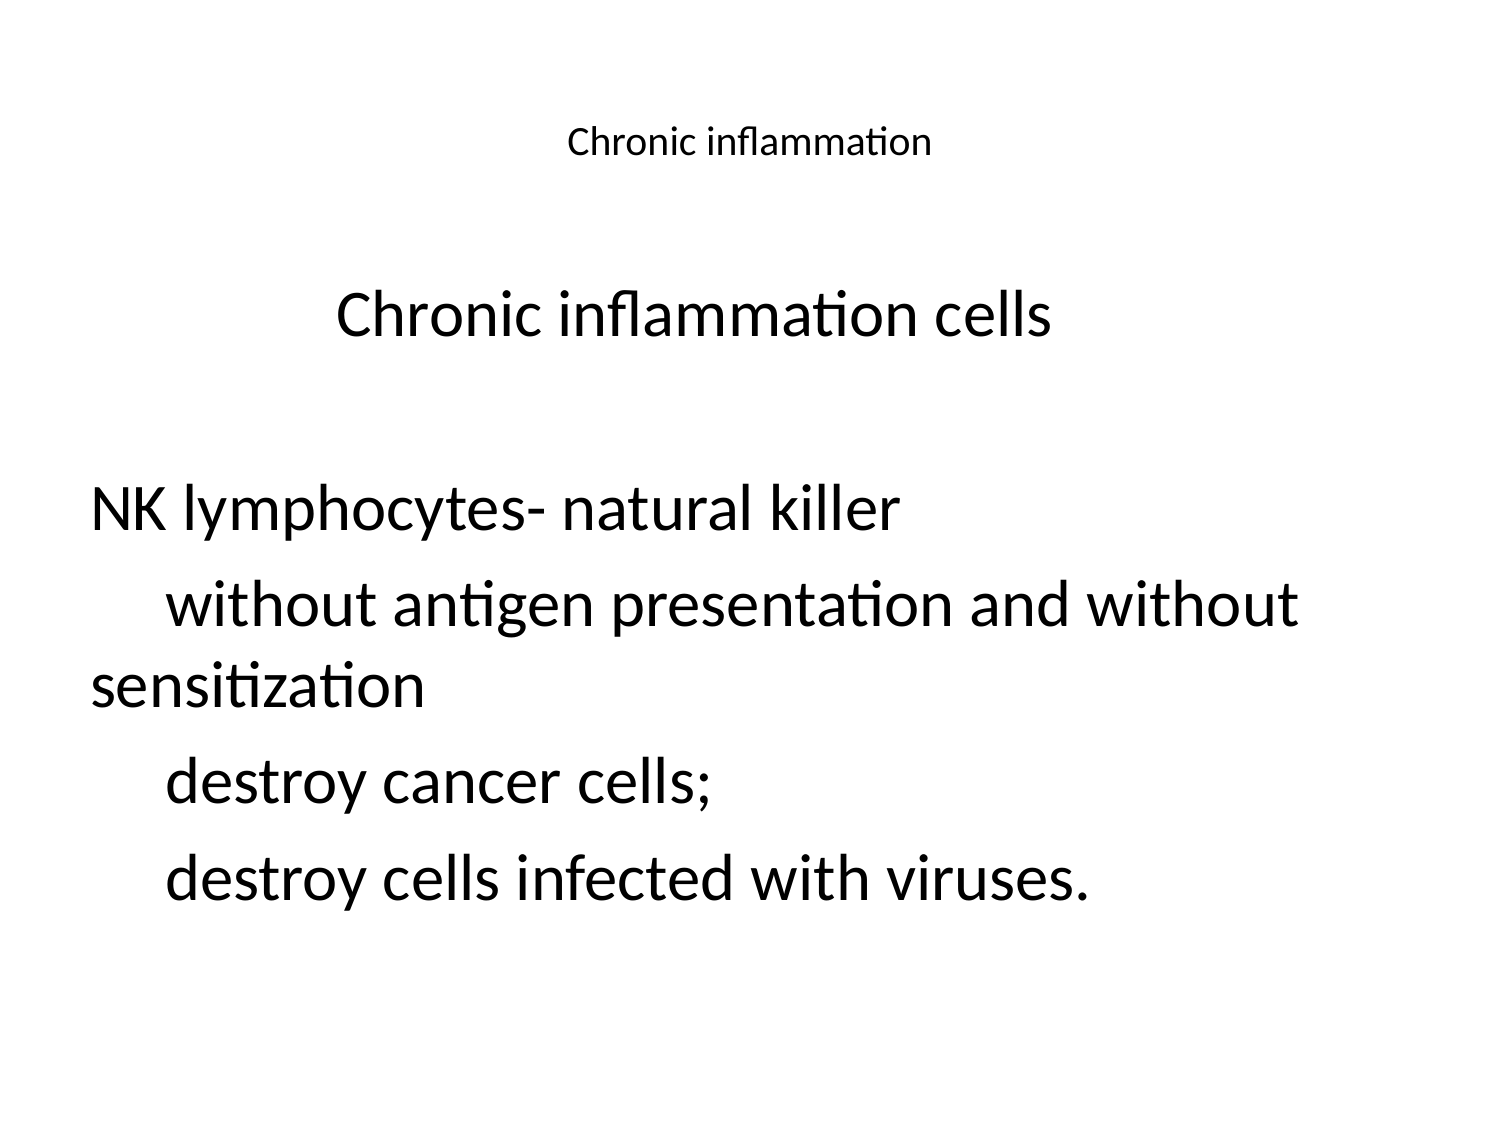

# Chronic inflammation
Chronic inflammation cells
NK lymphocytes- natural killer
	without antigen presentation and without sensitization
	destroy cancer cells;
	destroy cells infected with viruses.